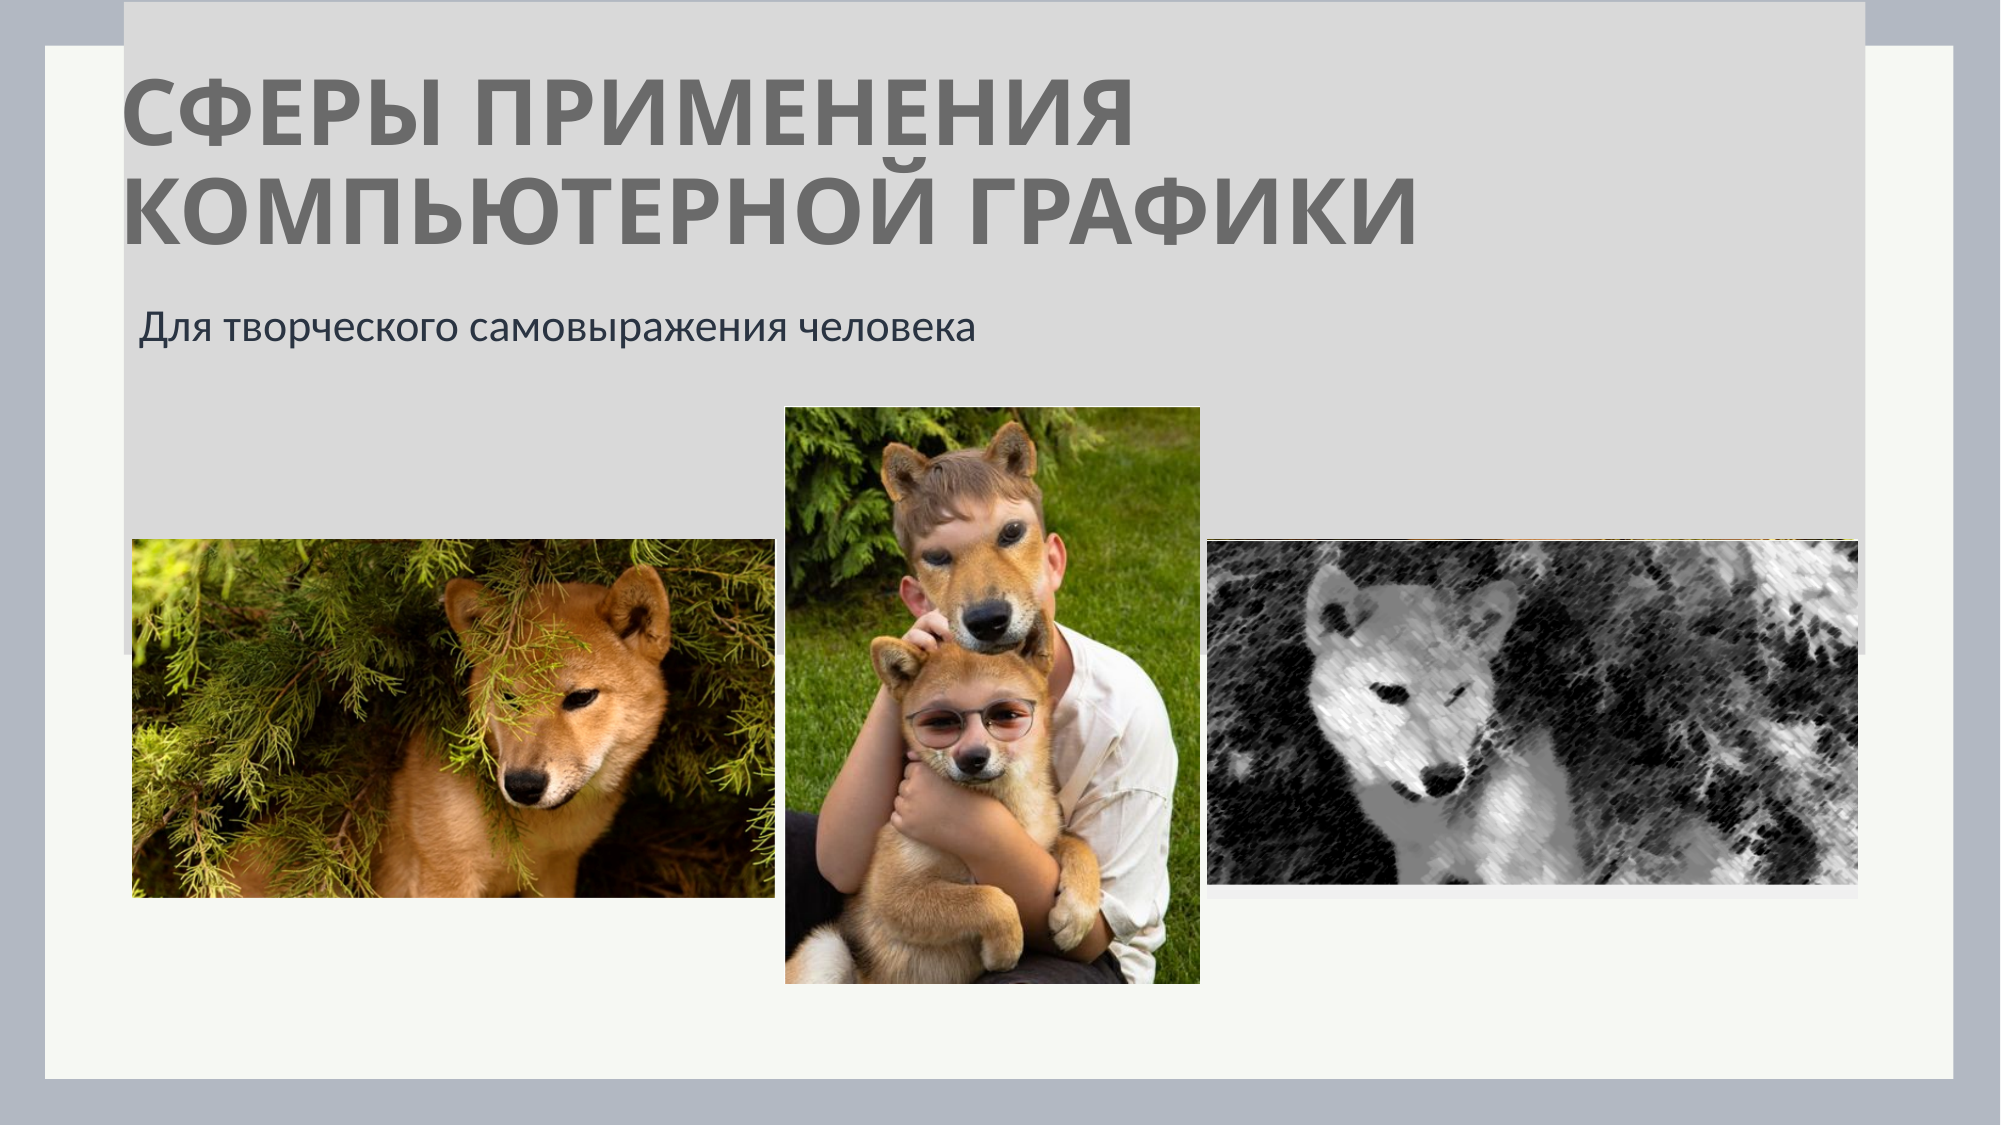

# Для творческого самовыражения человека
СФЕРЫ ПРИМЕНЕНИЯ КОМПЬЮТЕРНОЙ ГРАФИКИ